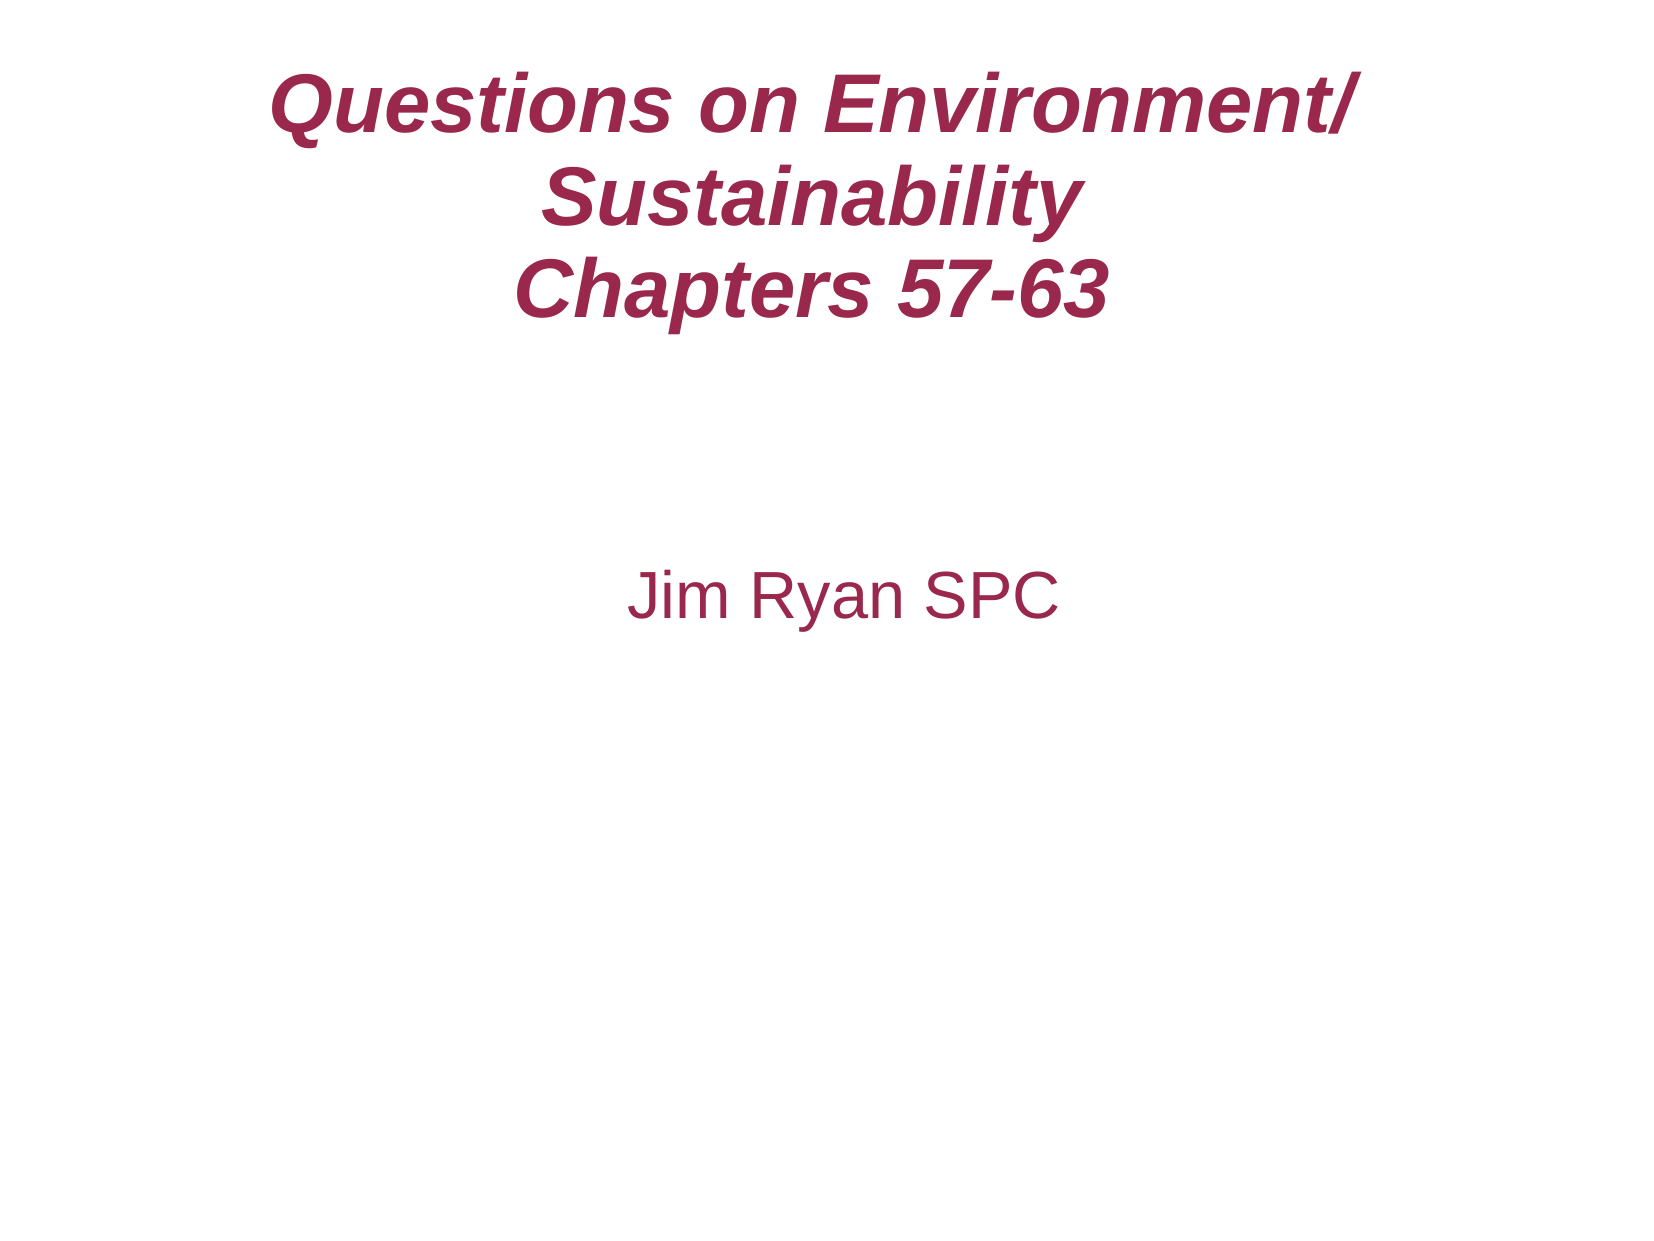

# Questions on Environment/Sustainability Chapters 57-63
Jim Ryan SPC